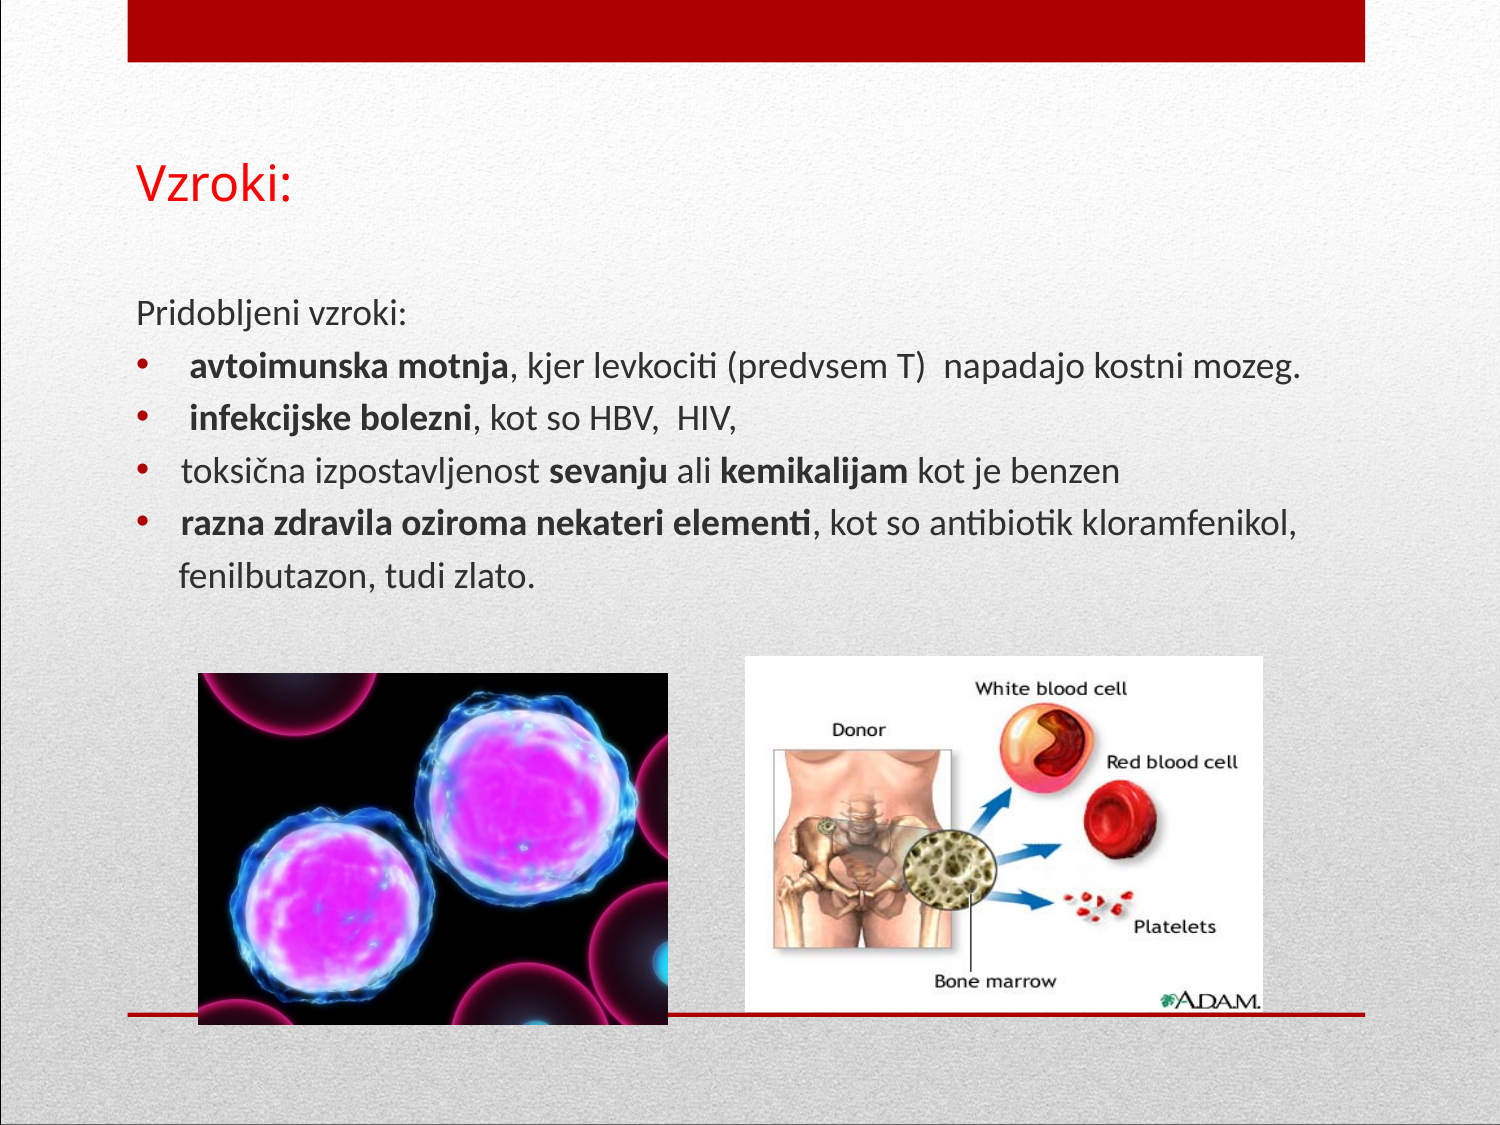

# Vzroki:
Pridobljeni vzroki:
 avtoimunska motnja, kjer levkociti (predvsem T) napadajo kostni mozeg.
 infekcijske bolezni, kot so HBV, HIV,
toksična izpostavljenost sevanju ali kemikalijam kot je benzen
razna zdravila oziroma nekateri elementi, kot so antibiotik kloramfenikol,
 fenilbutazon, tudi zlato.